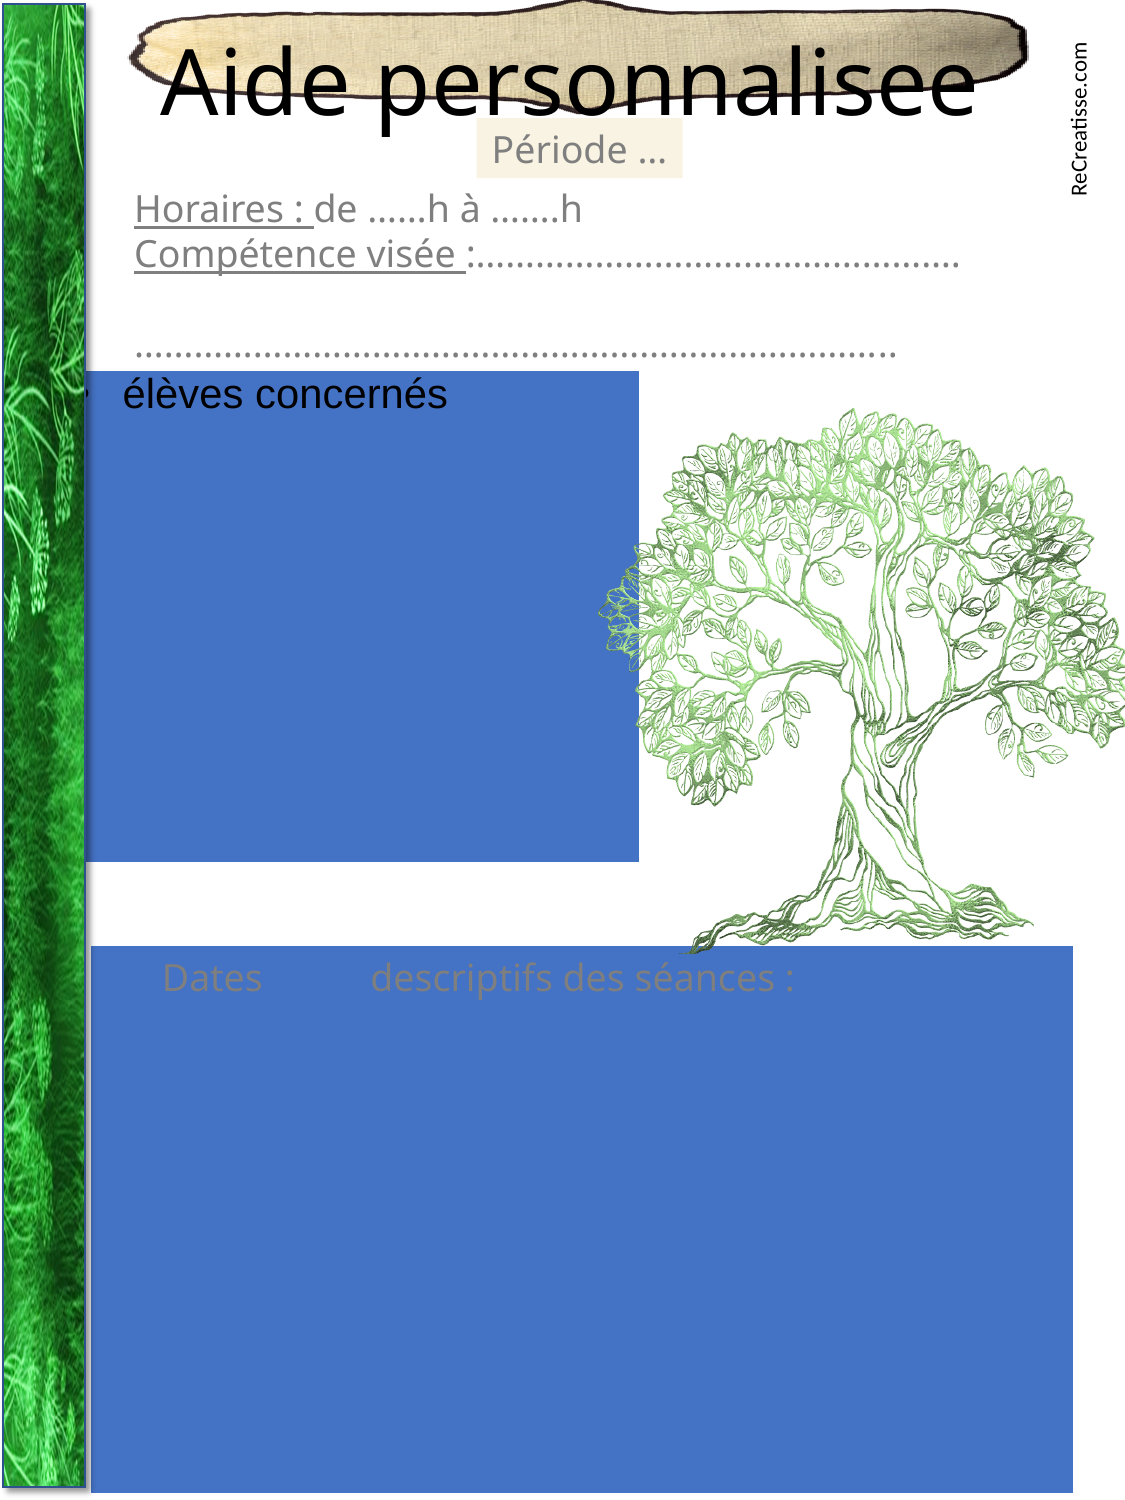

Aide personnalisee
ReCreatisse.com
Période …
Horaires : de ……h à …….h
Compétence visée :………………………………………….
…………………………………………………………………..
| élèves concernés |
| --- |
| |
| |
| |
| |
| |
| |
| |
| | |
| --- | --- |
| | |
| | |
| | |
| | |
| | |
| | |
| | |
Dates descriptifs des séances :